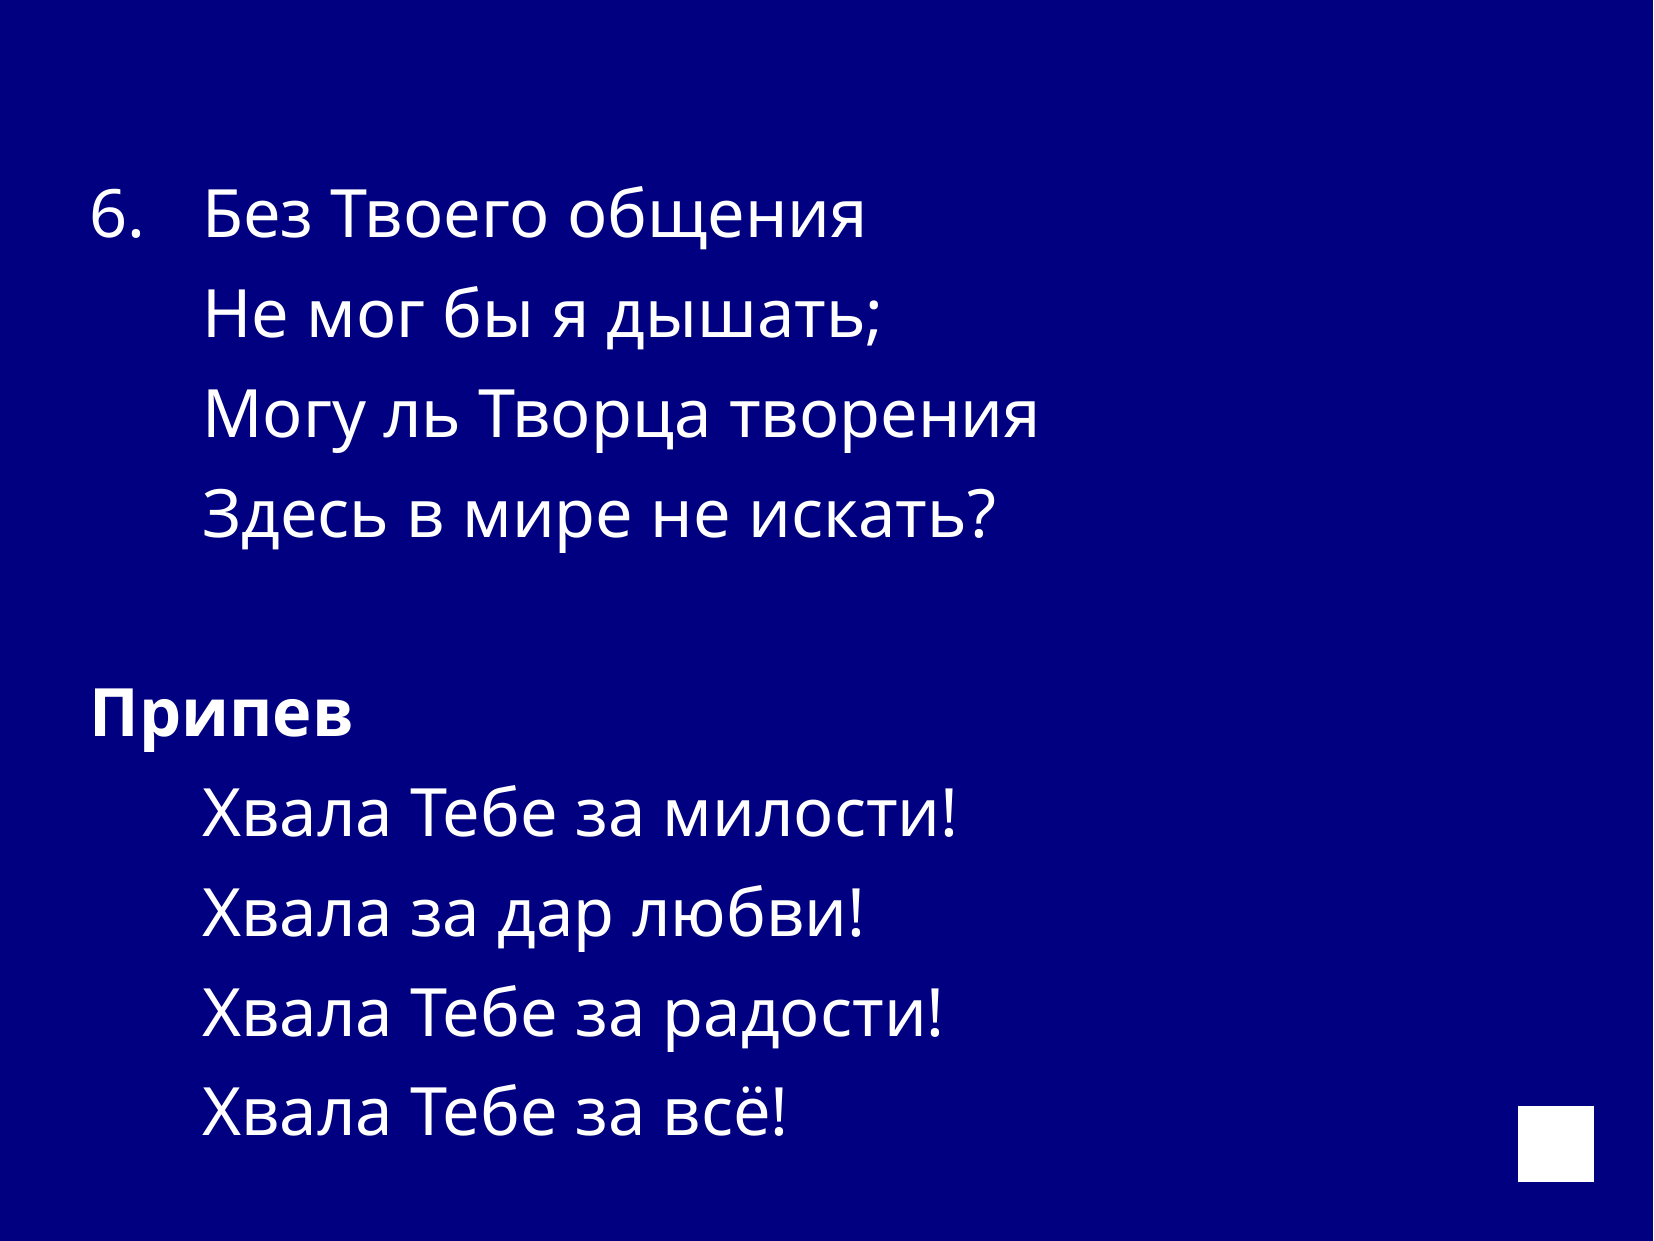

6.	Без Твоего общения
	Не мог бы я дышать;
	Могу ль Творца творения
	Здесь в мире не искать?
Припев
	Хвала Тебе за милости!
	Хвала за дар любви!
	Хвала Тебе за радости!
	Хвала Тебе за всё!